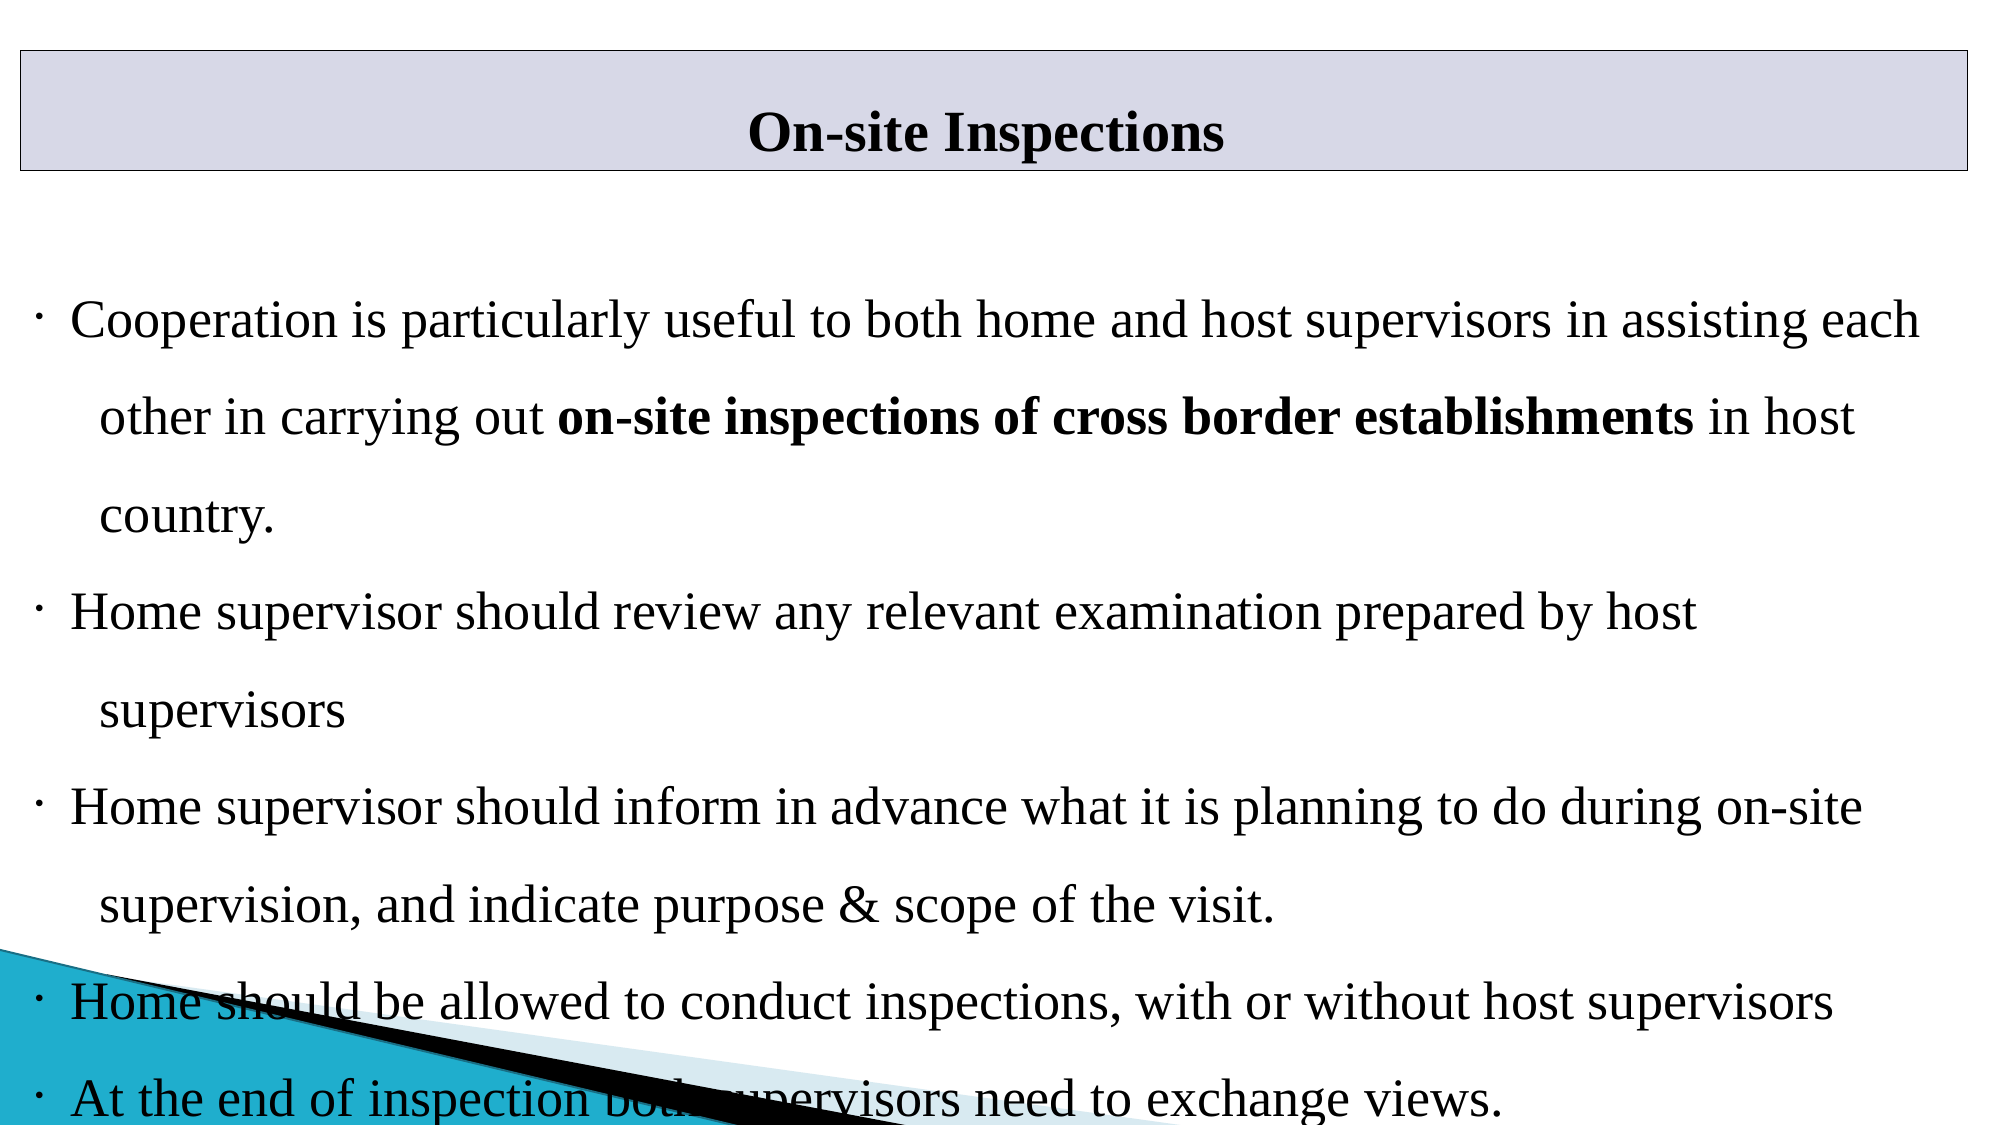

On-site Inspections
Cooperation is particularly useful to both home and host supervisors in assisting each other in carrying out on-site inspections of cross border establishments in host country.
Home supervisor should review any relevant examination prepared by host supervisors
Home supervisor should inform in advance what it is planning to do during on-site supervision, and indicate purpose & scope of the visit.
Home should be allowed to conduct inspections, with or without host supervisors
At the end of inspection both supervisors need to exchange views.